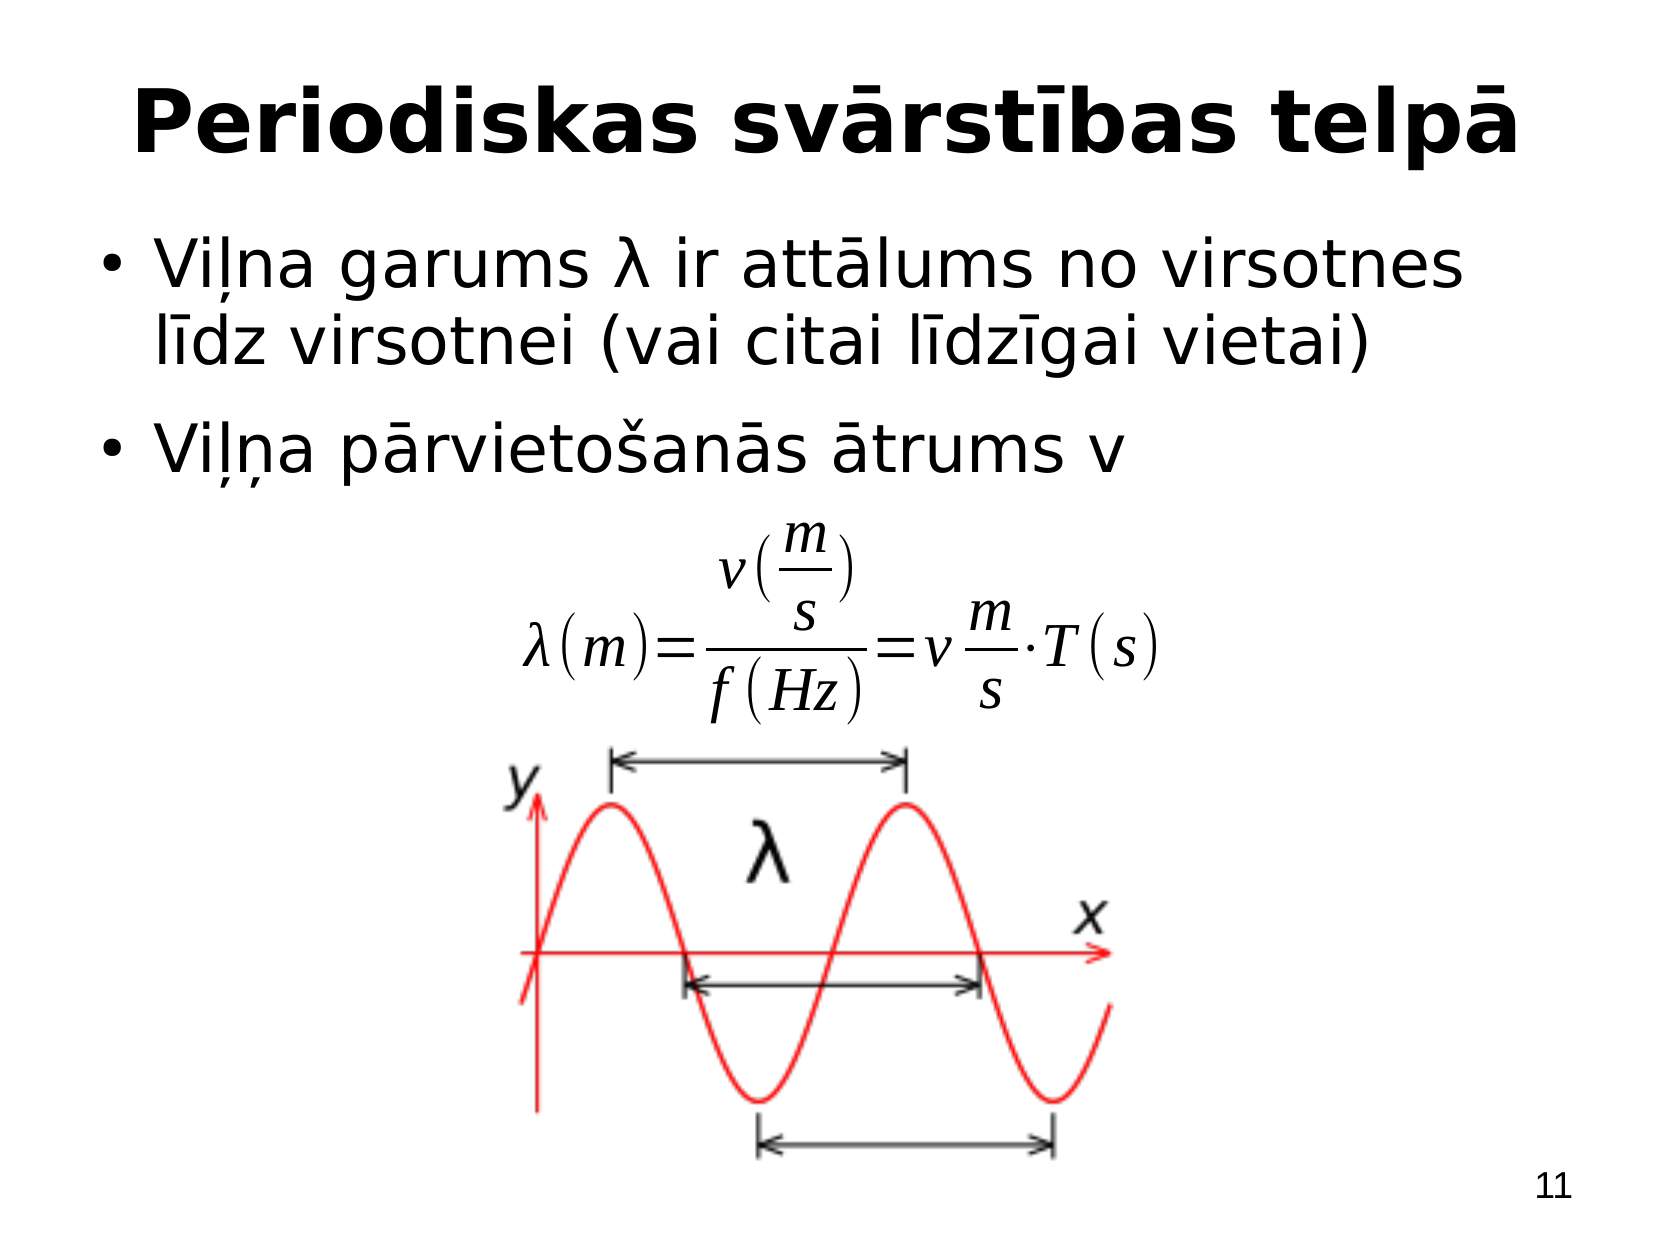

# Periodiskas svārstības telpā
Viļna garums λ ir attālums no virsotnes līdz virsotnei (vai citai līdzīgai vietai)
Viļņa pārvietošanās ātrums v